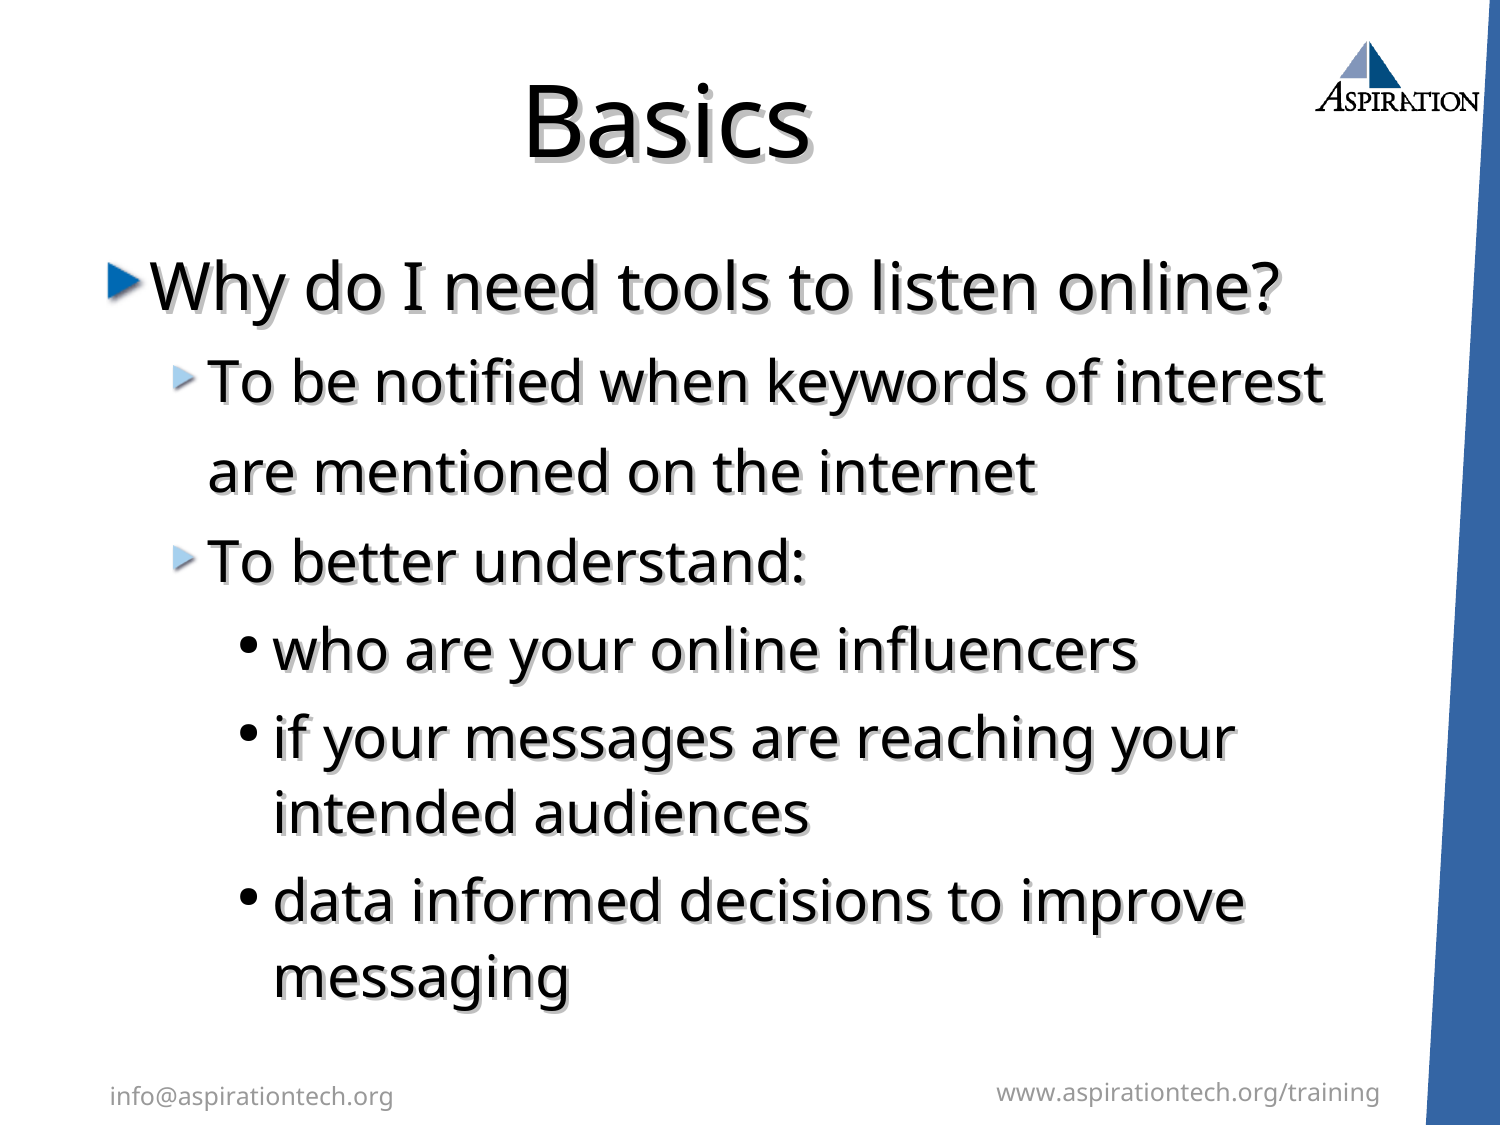

# Basics
Why do I need tools to listen online?
To be notified when keywords of interest
are mentioned on the internet
To better understand:
who are your online influencers
if your messages are reaching your intended audiences
data informed decisions to improve messaging